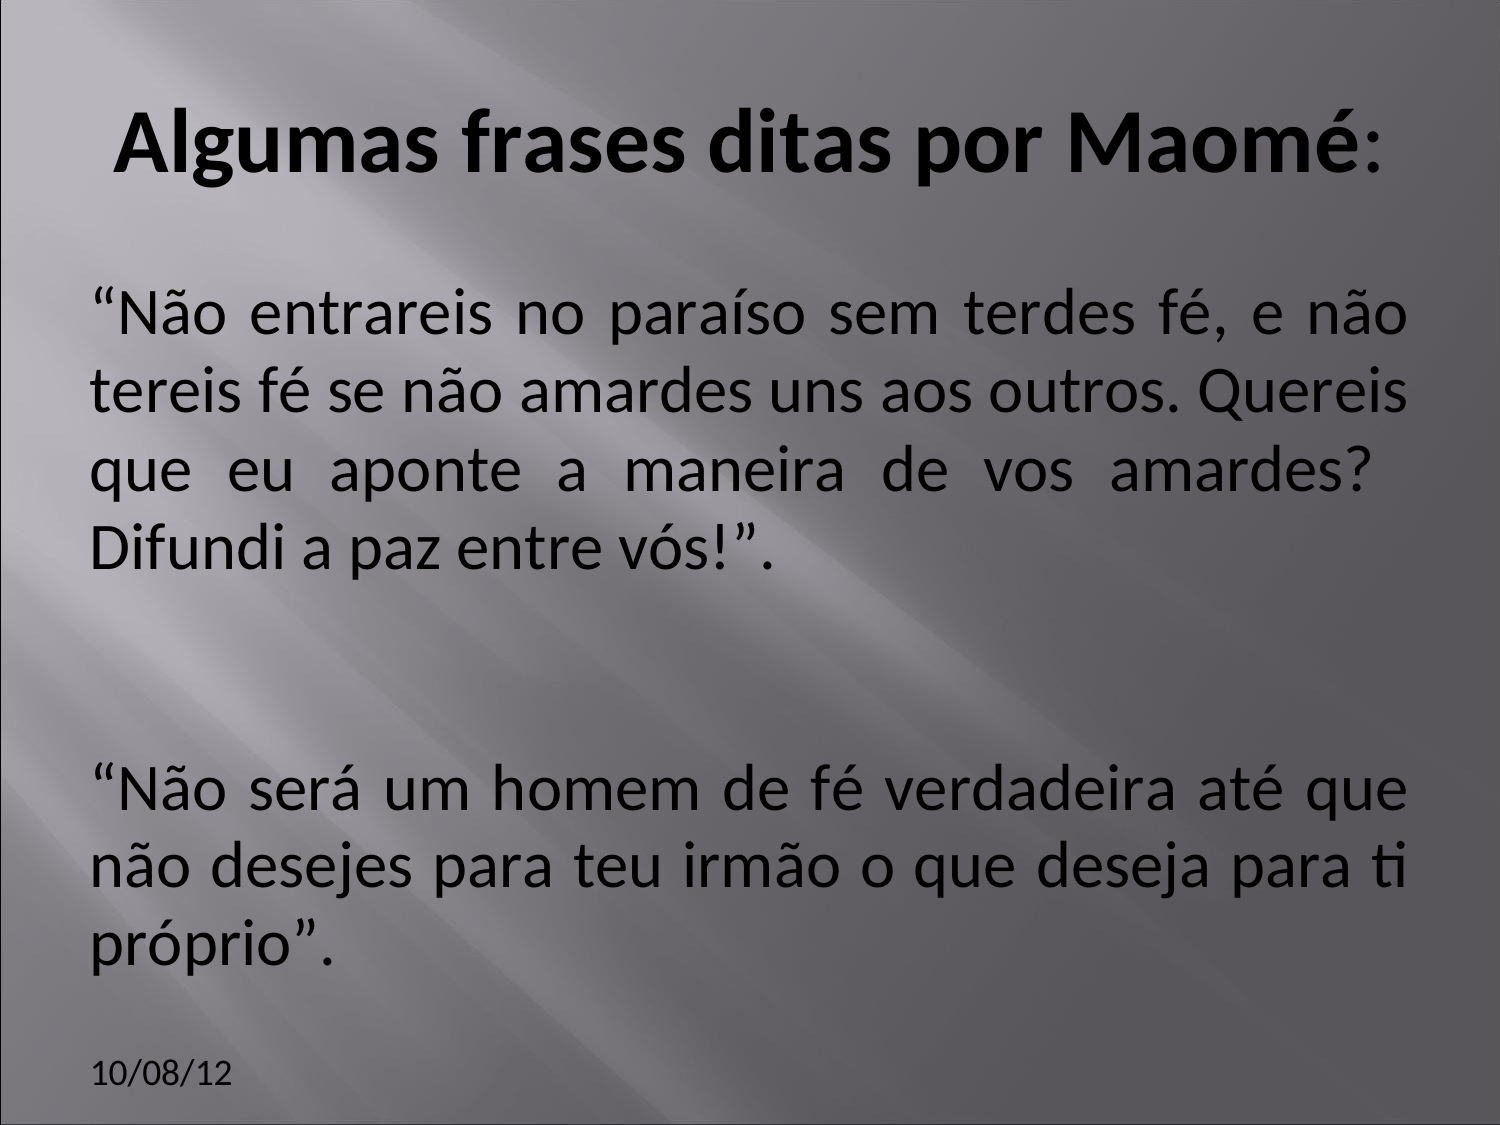

Algumas frases ditas por Maomé:
“Não entrareis no paraíso sem terdes fé, e não tereis fé se não amardes uns aos outros. Quereis que eu aponte a maneira de vos amardes? Difundi a paz entre vós!”.
“Não será um homem de fé verdadeira até que não desejes para teu irmão o que deseja para ti próprio”.
10/08/12